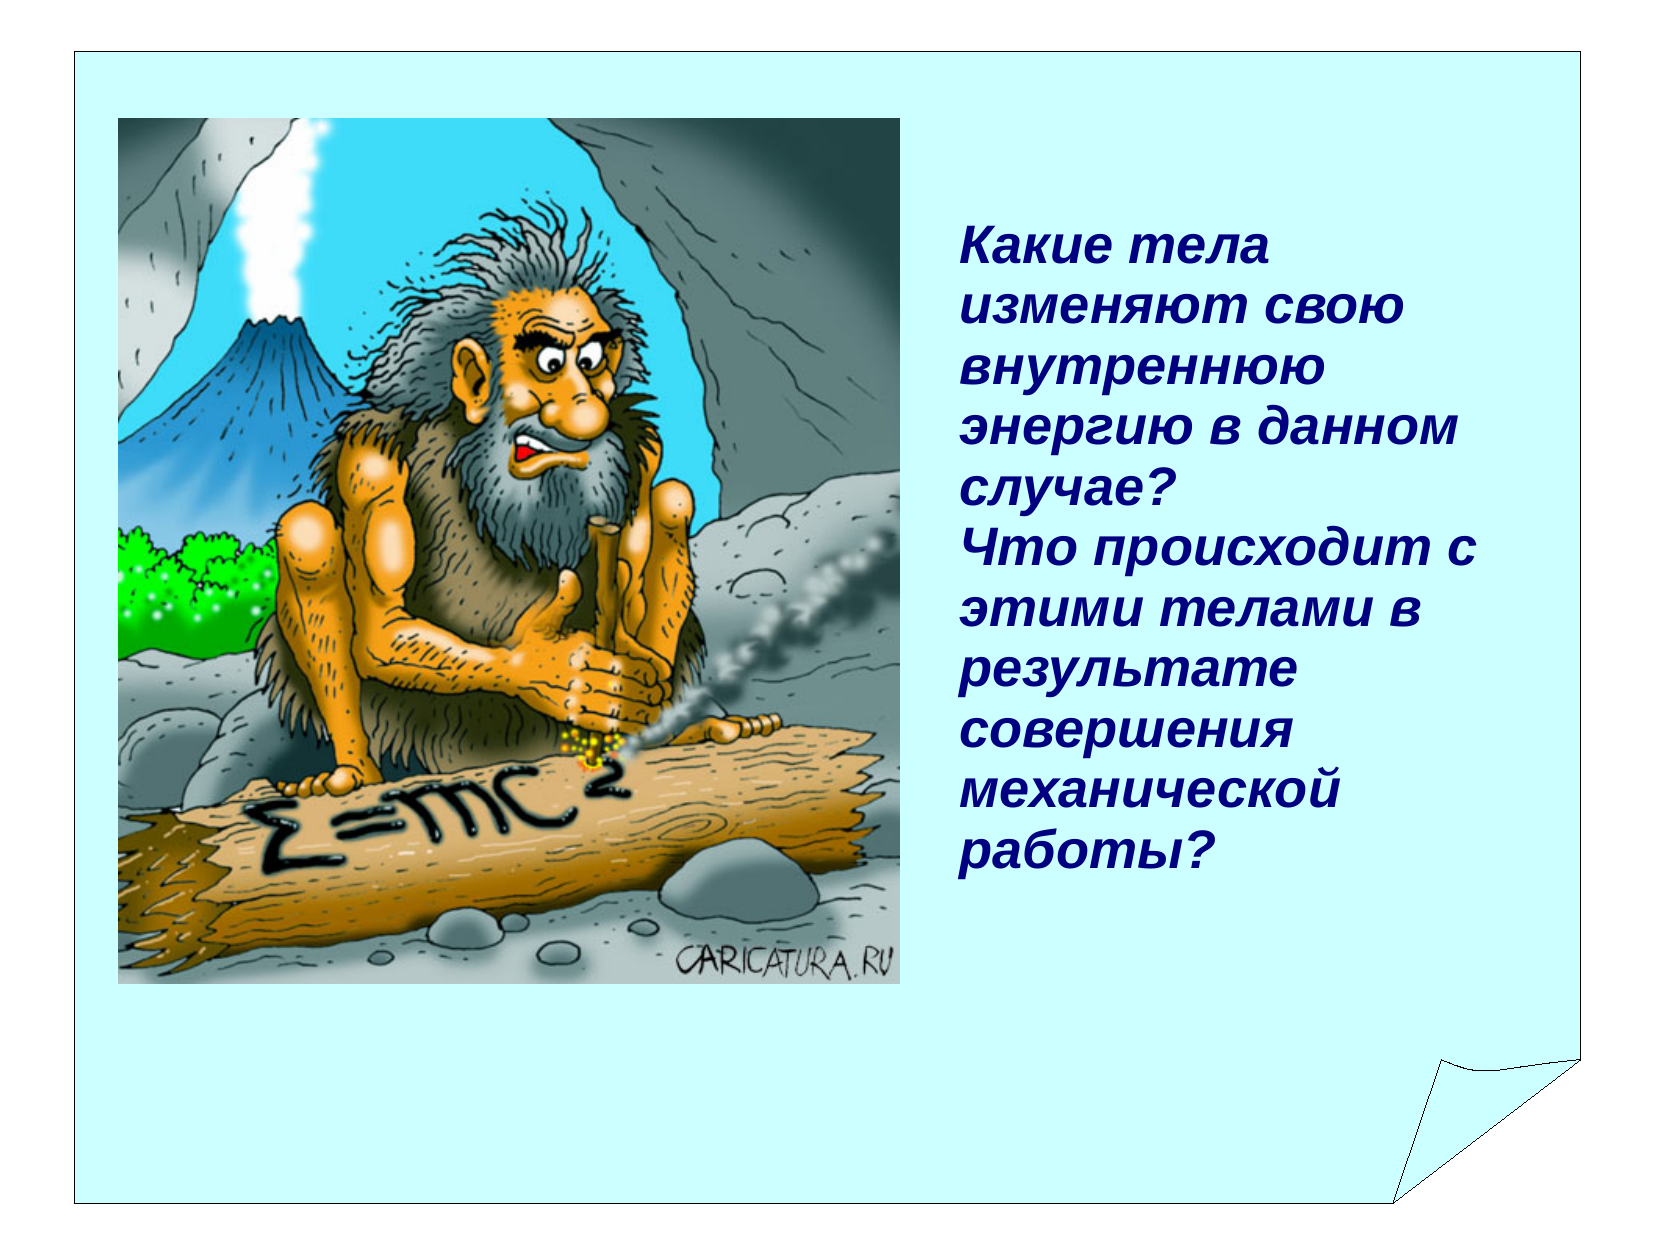

Какие тела изменяют свою внутреннюю энергию в данном случае?
Что происходит с этими телами в результате совершения механической работы?